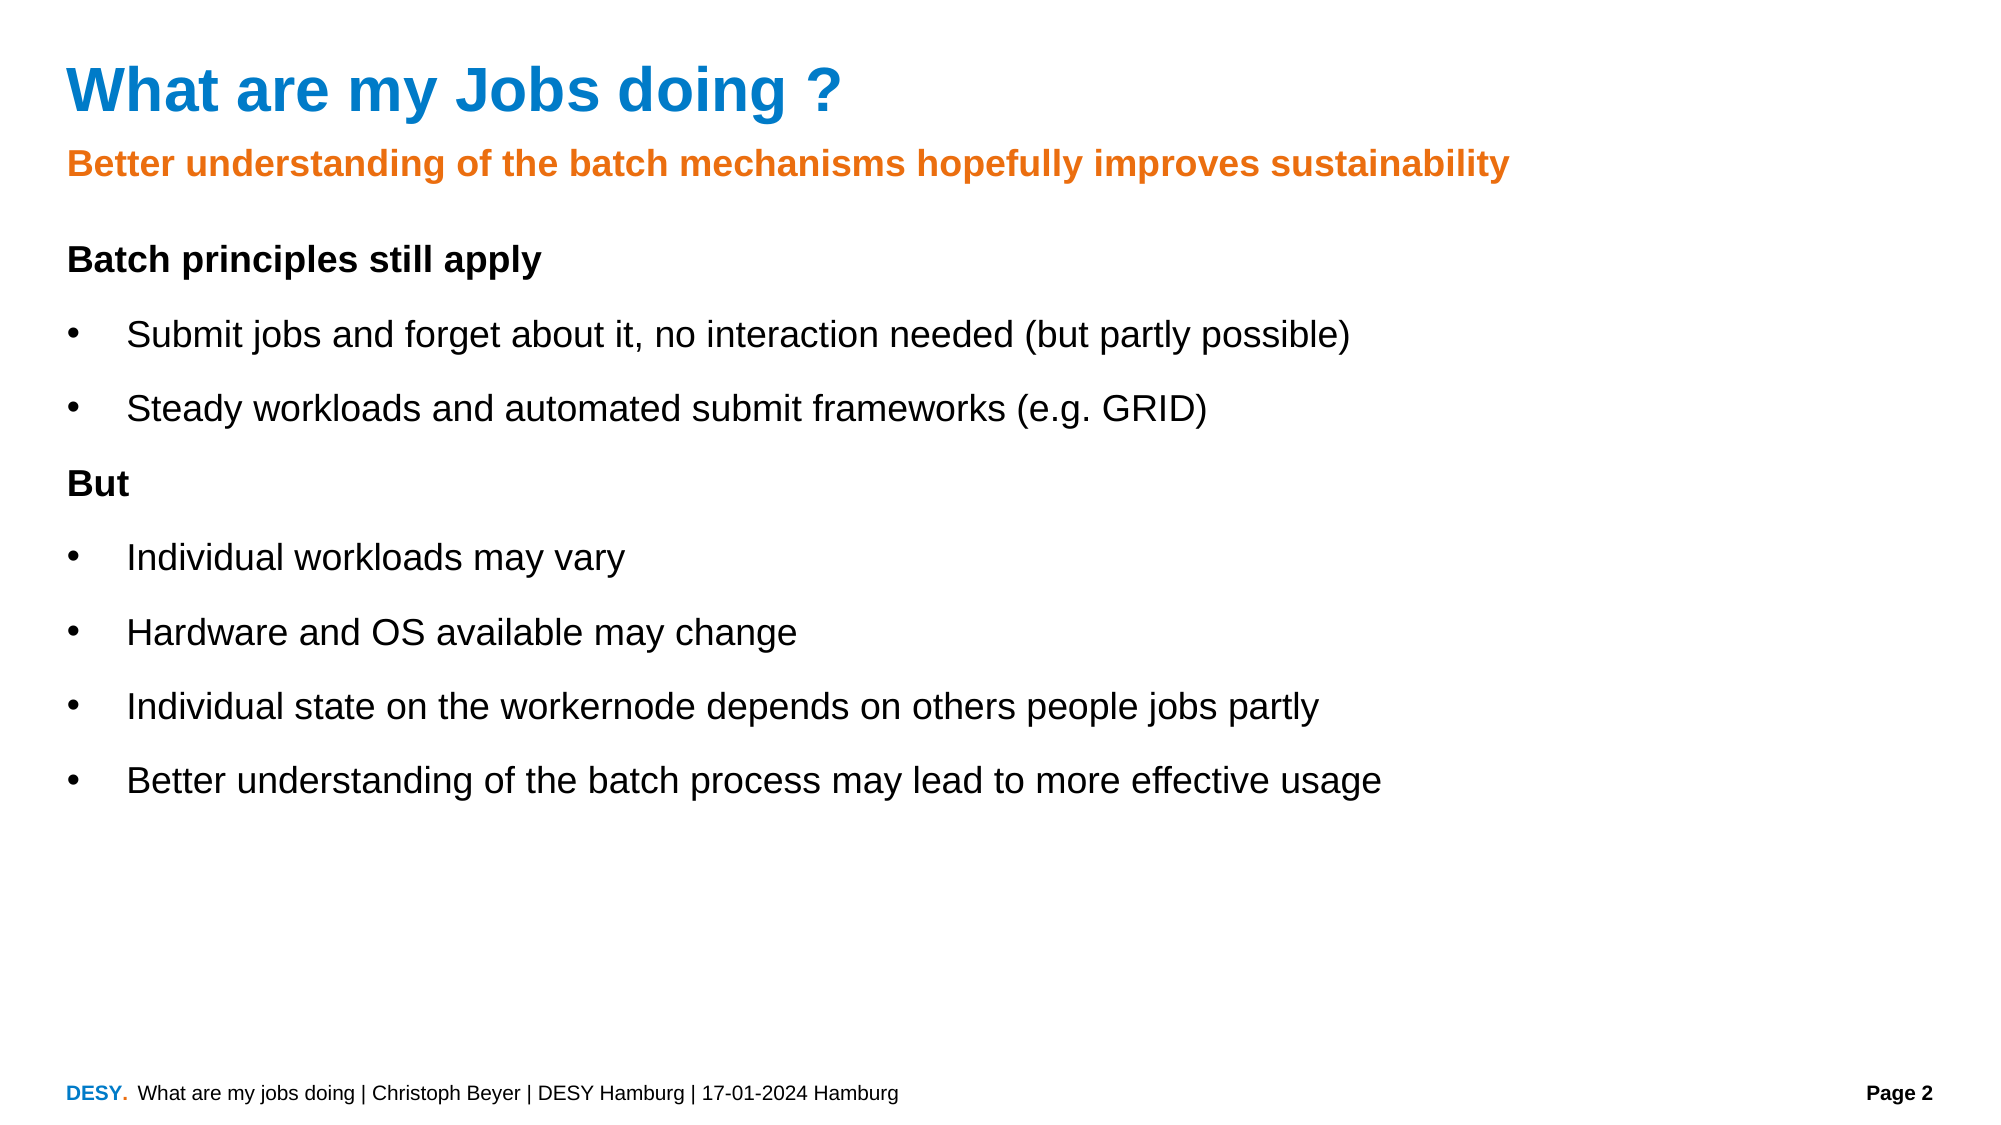

# What are my Jobs doing ?
Better understanding of the batch mechanisms hopefully improves sustainability
Batch principles still apply
Submit jobs and forget about it, no interaction needed (but partly possible)
Steady workloads and automated submit frameworks (e.g. GRID)
But
Individual workloads may vary
Hardware and OS available may change
Individual state on the workernode depends on others people jobs partly
Better understanding of the batch process may lead to more effective usage
What are my jobs doing | Christoph Beyer | DESY Hamburg | 17-01-2024 Hamburg